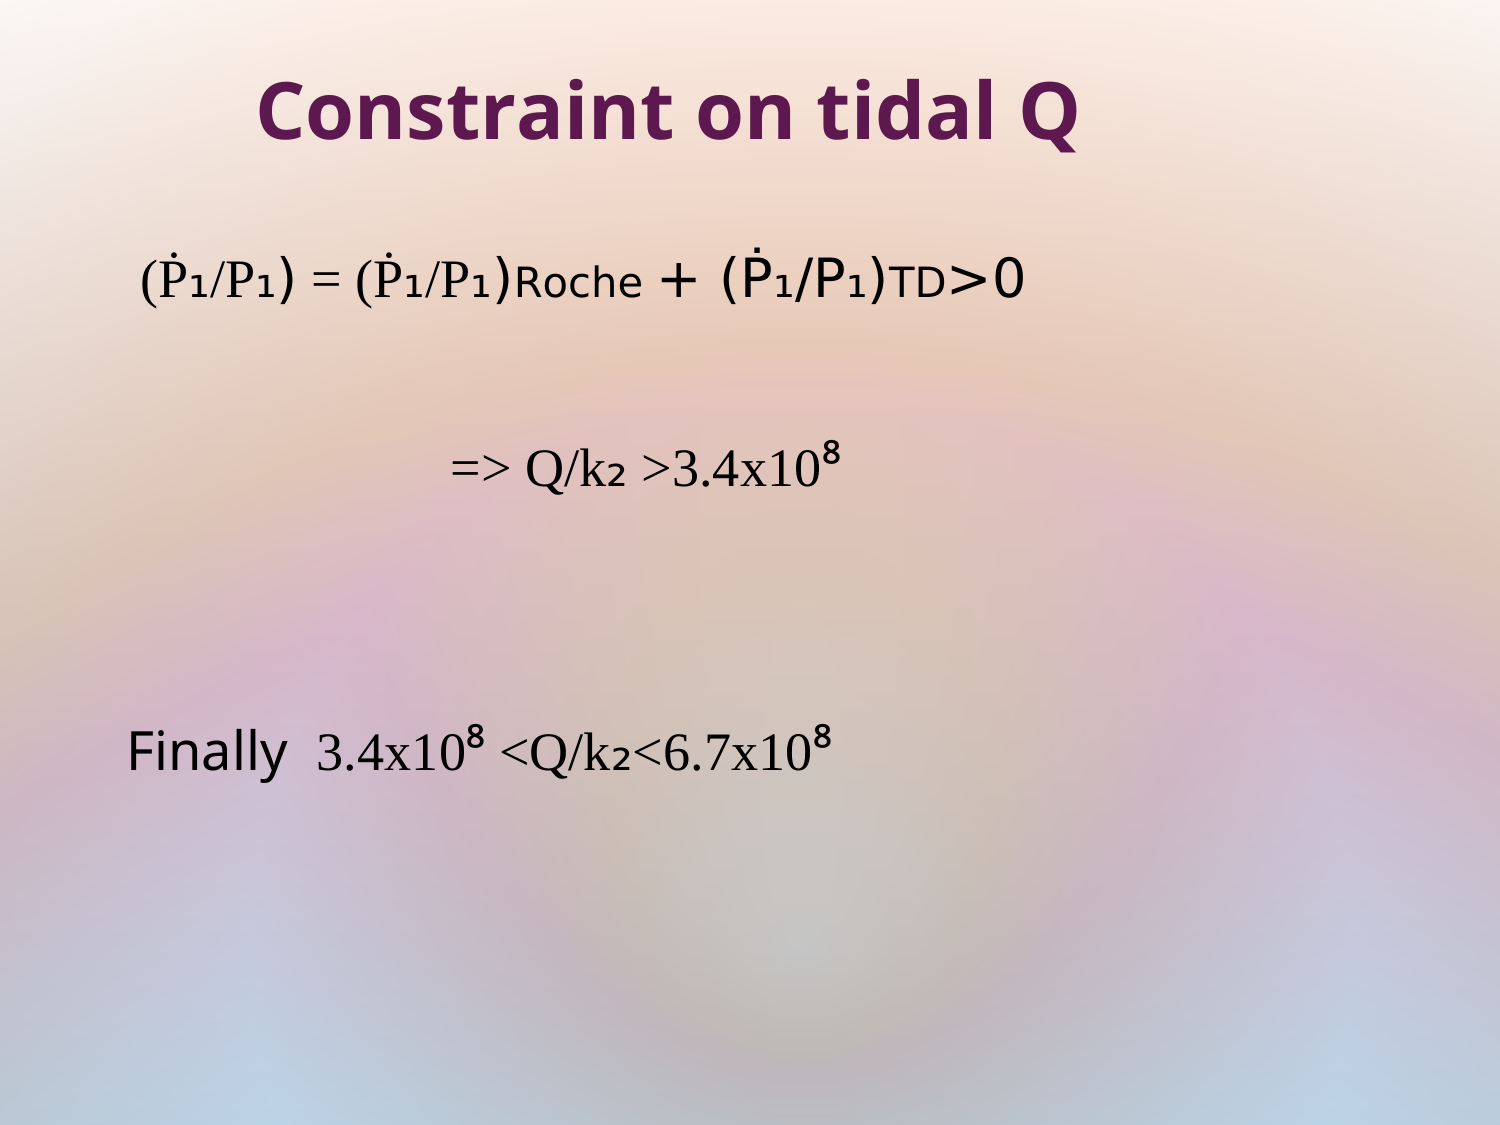

# Constraint on tidal Q
 (Ṗ₁/P₁) = (Ṗ₁/P₁)Roche + (Ṗ₁/P₁)TD>0
 => Q/k₂ >3.4x10⁸
Finally 3.4x10⁸ <Q/k₂<6.7x10⁸